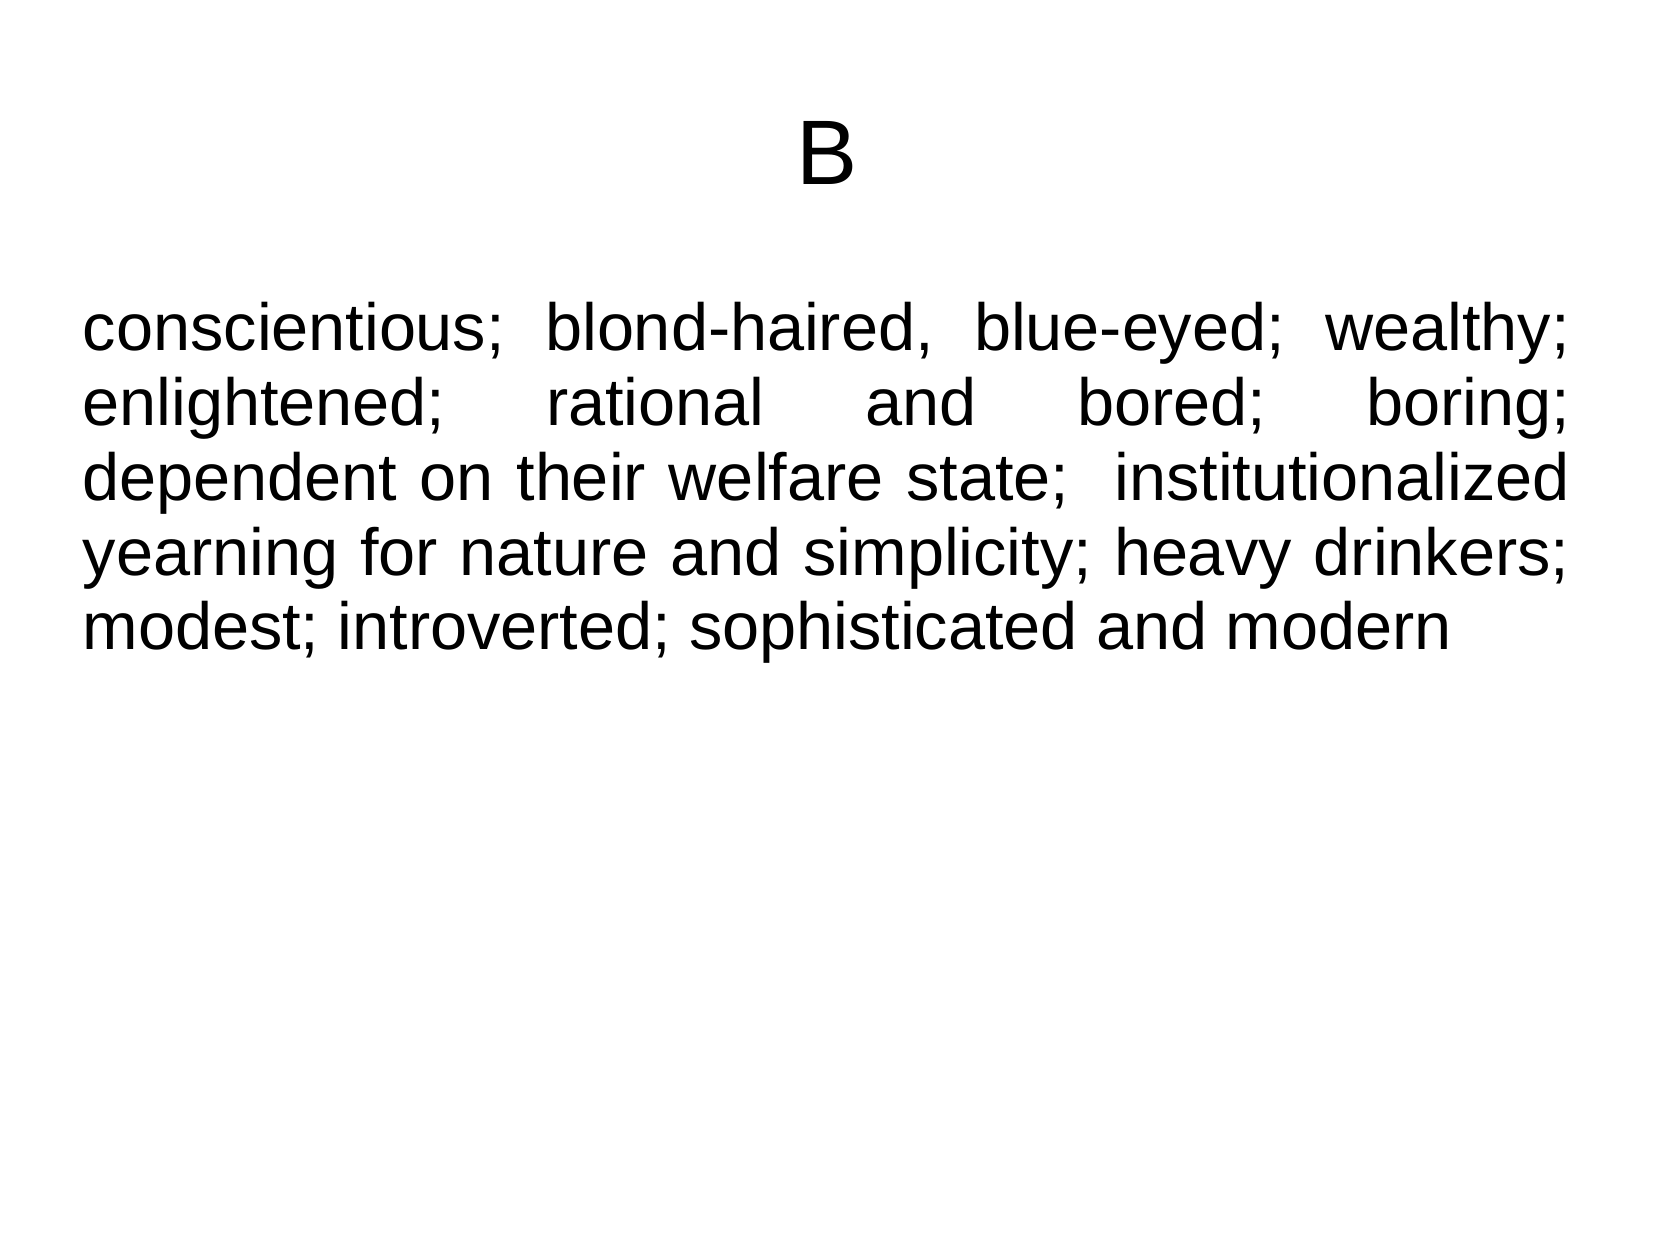

# B
conscientious; blond-haired, blue-eyed; wealthy; enlightened; rational and bored; boring; dependent on their welfare state; institutionalized yearning for nature and simplicity; heavy drinkers; modest; introverted; sophisticated and modern